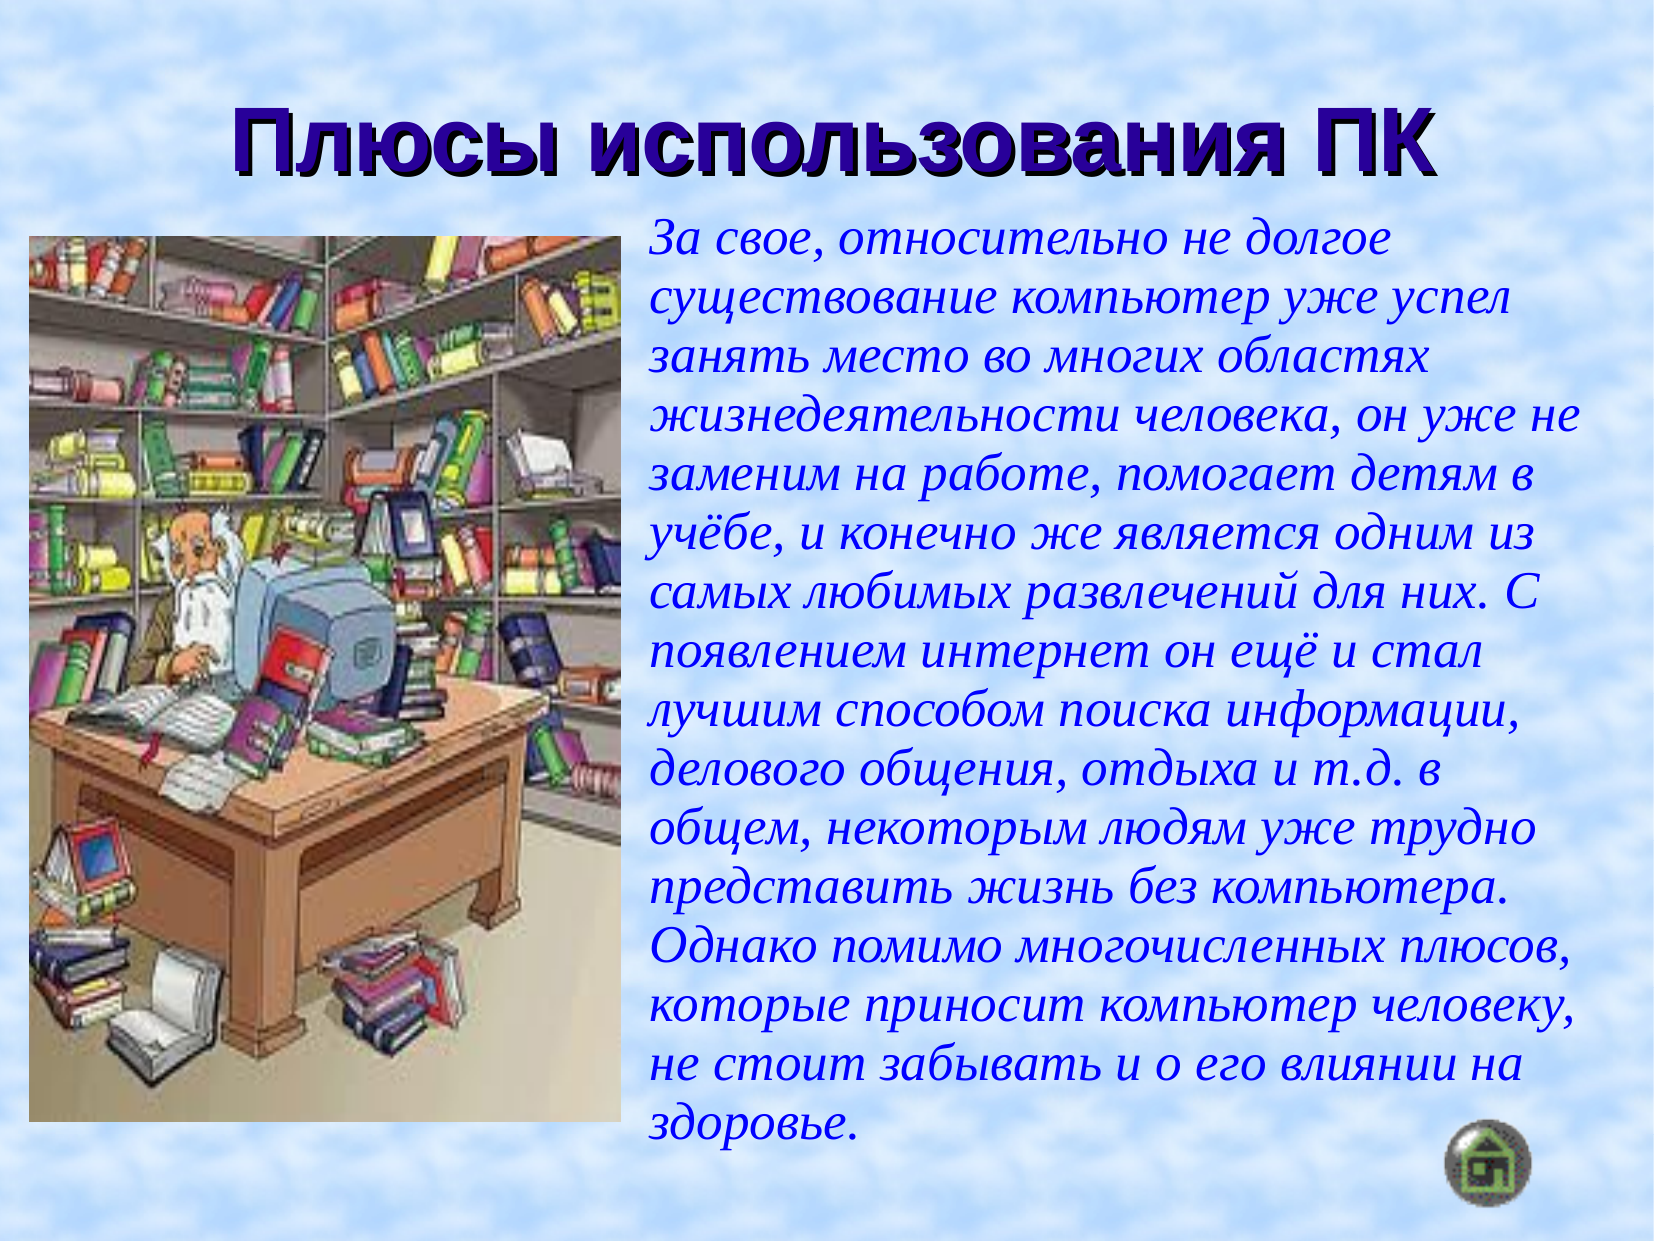

# Плюсы использования ПК
За свое, относительно не долгое существование компьютер уже успел занять место во многих областях жизнедеятельности человека, он уже не заменим на работе, помогает детям в учёбе, и конечно же является одним из самых любимых развлечений для них. С появлением интернет он ещё и стал лучшим способом поиска информации, делового общения, отдыха и т.д. в общем, некоторым людям уже трудно представить жизнь без компьютера. Однако помимо многочисленных плюсов, которые приносит компьютер человеку, не стоит забывать и о его влиянии на здоровье.